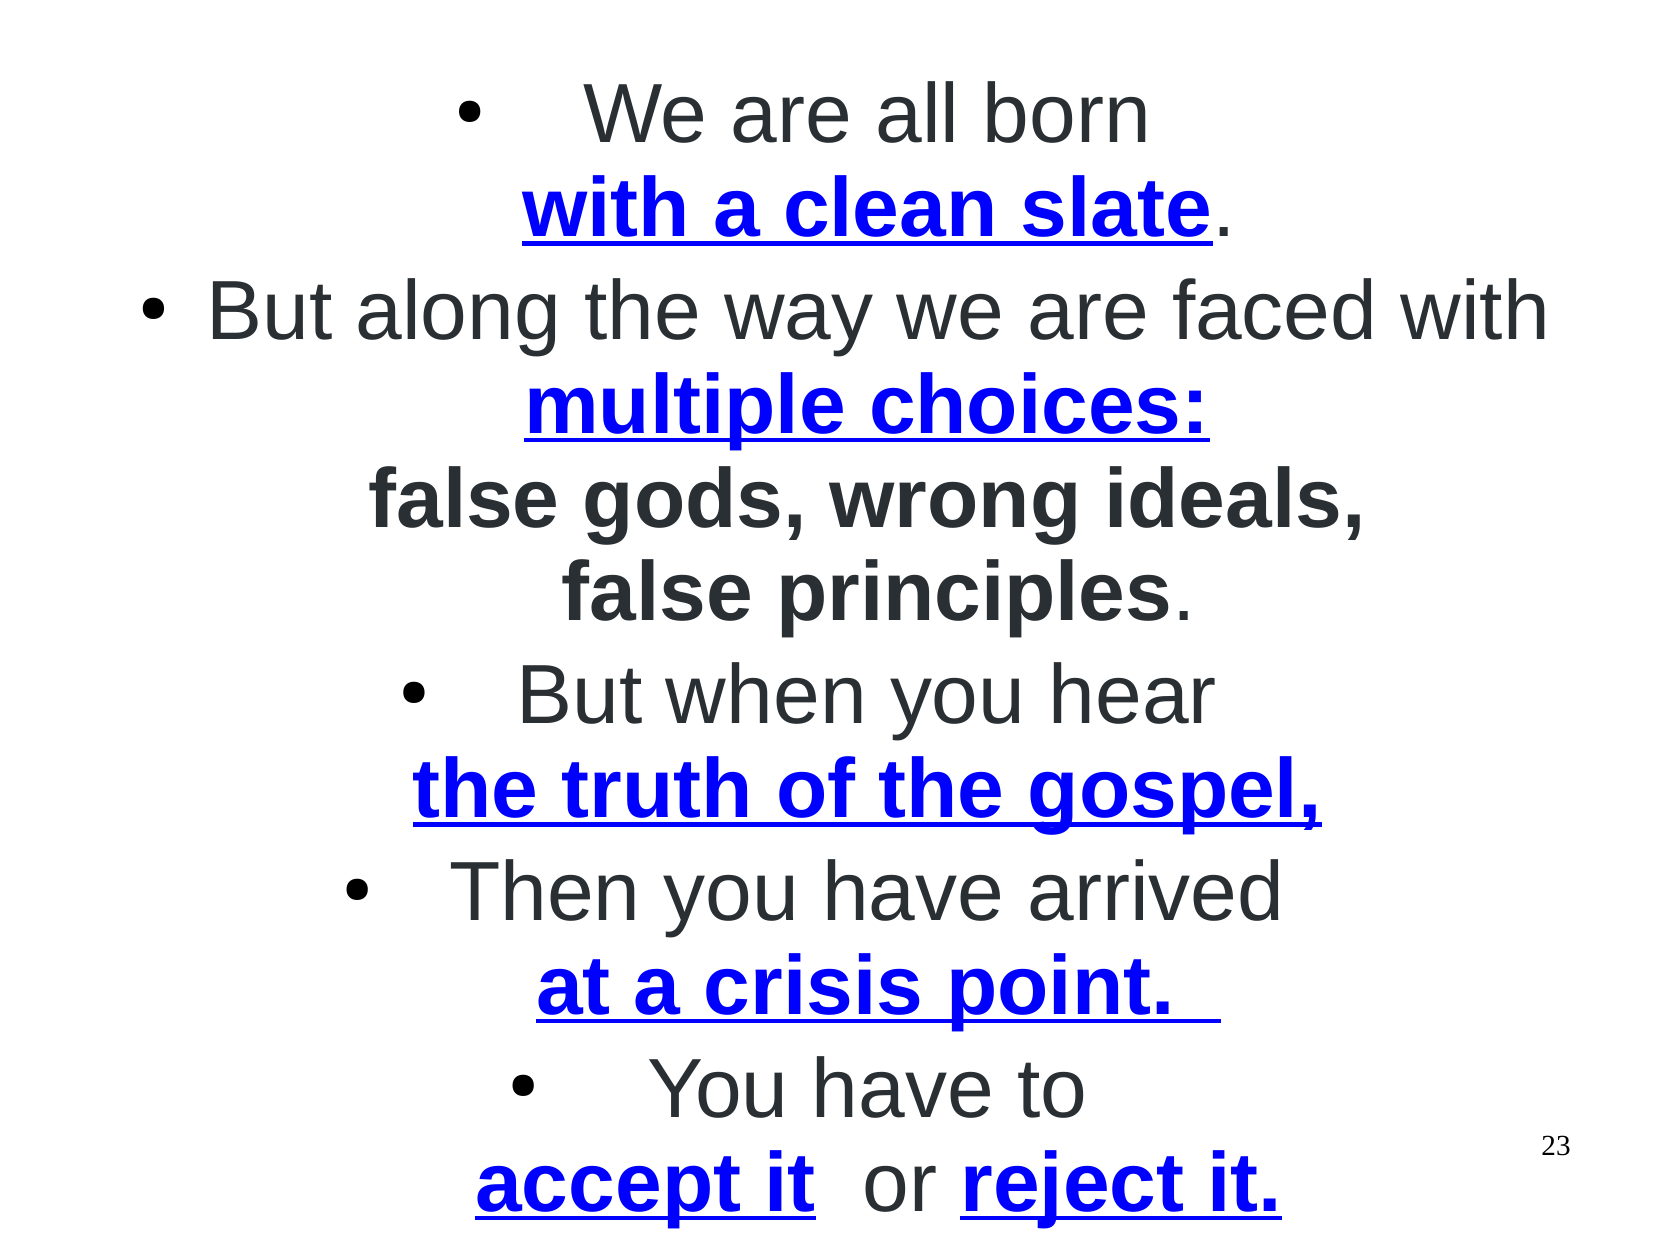

# We are all born with a clean slate.
But along the way we are faced with multiple choices:
false gods, wrong ideals,
false principles.
But when you hear
the truth of the gospel,
Then you have arrived
at a crisis point.
You have to
accept it or reject it.
23